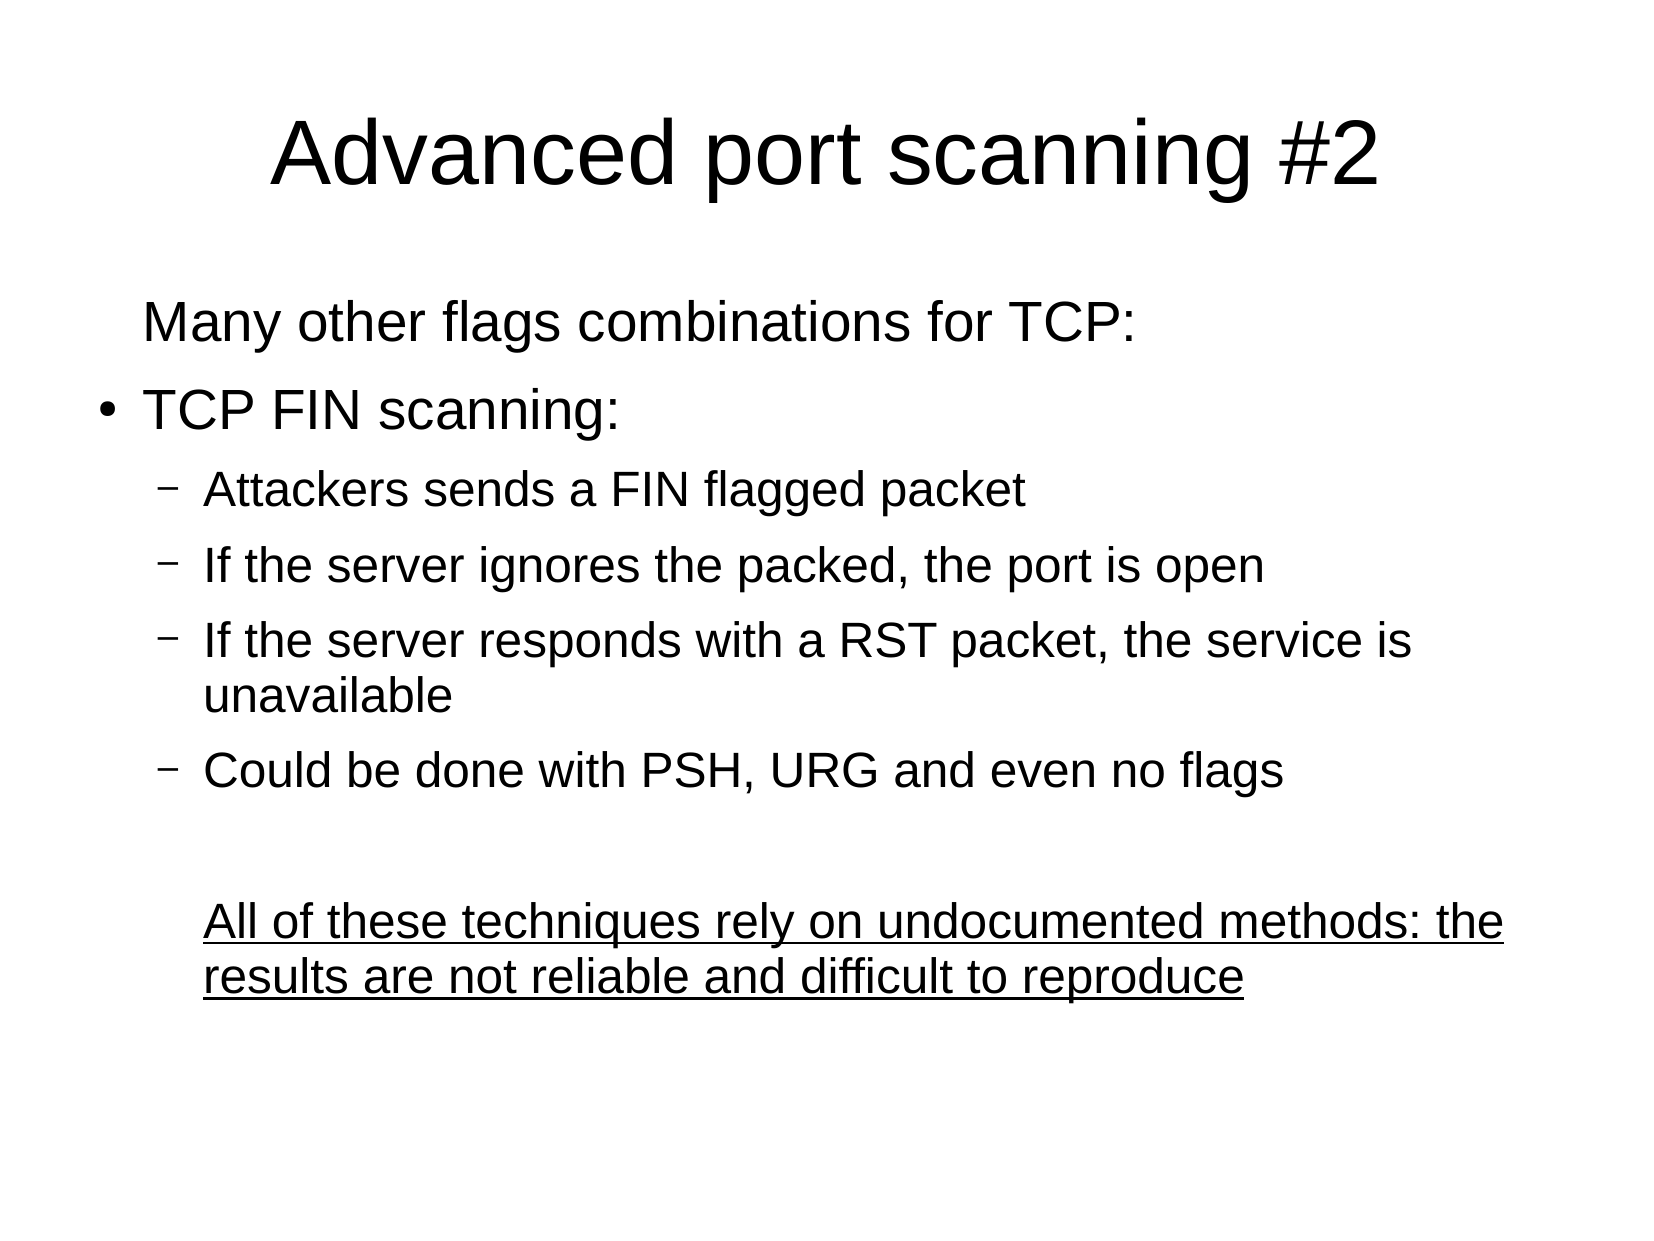

# Advanced port scanning #2
Many other flags combinations for TCP:
TCP FIN scanning:
Attackers sends a FIN flagged packet
If the server ignores the packed, the port is open
If the server responds with a RST packet, the service is unavailable
Could be done with PSH, URG and even no flags
All of these techniques rely on undocumented methods: the results are not reliable and difficult to reproduce